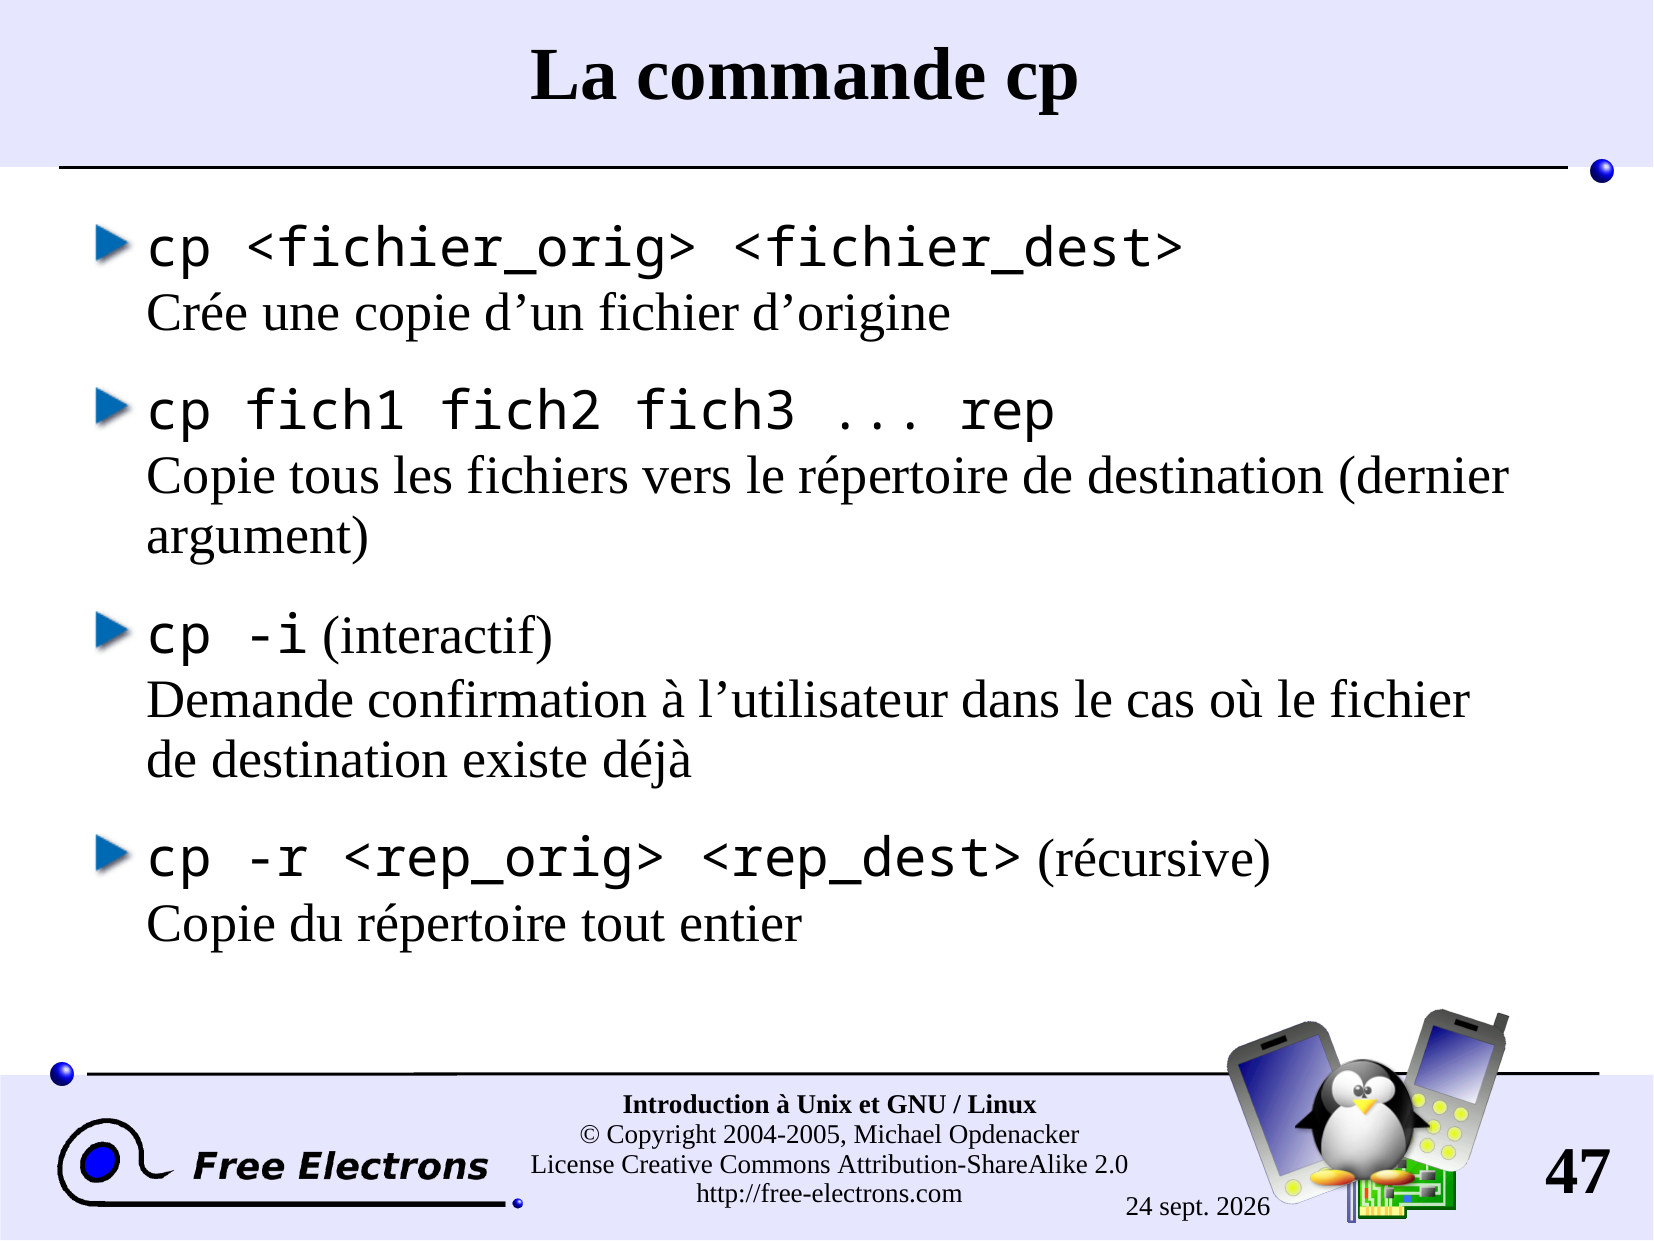

# La commande cp
cp <fichier_orig> <fichier_dest>
Crée une copie d’un fichier d’origine
cp fich1 fich2 fich3 ... rep
Copie tous les fichiers vers le répertoire de destination (dernier argument)
cp -i (interactif)
Demande confirmation à l’utilisateur dans le cas où le fichier de destination existe déjà
cp -r <rep_orig> <rep_dest> (récursive)
Copie du répertoire tout entier